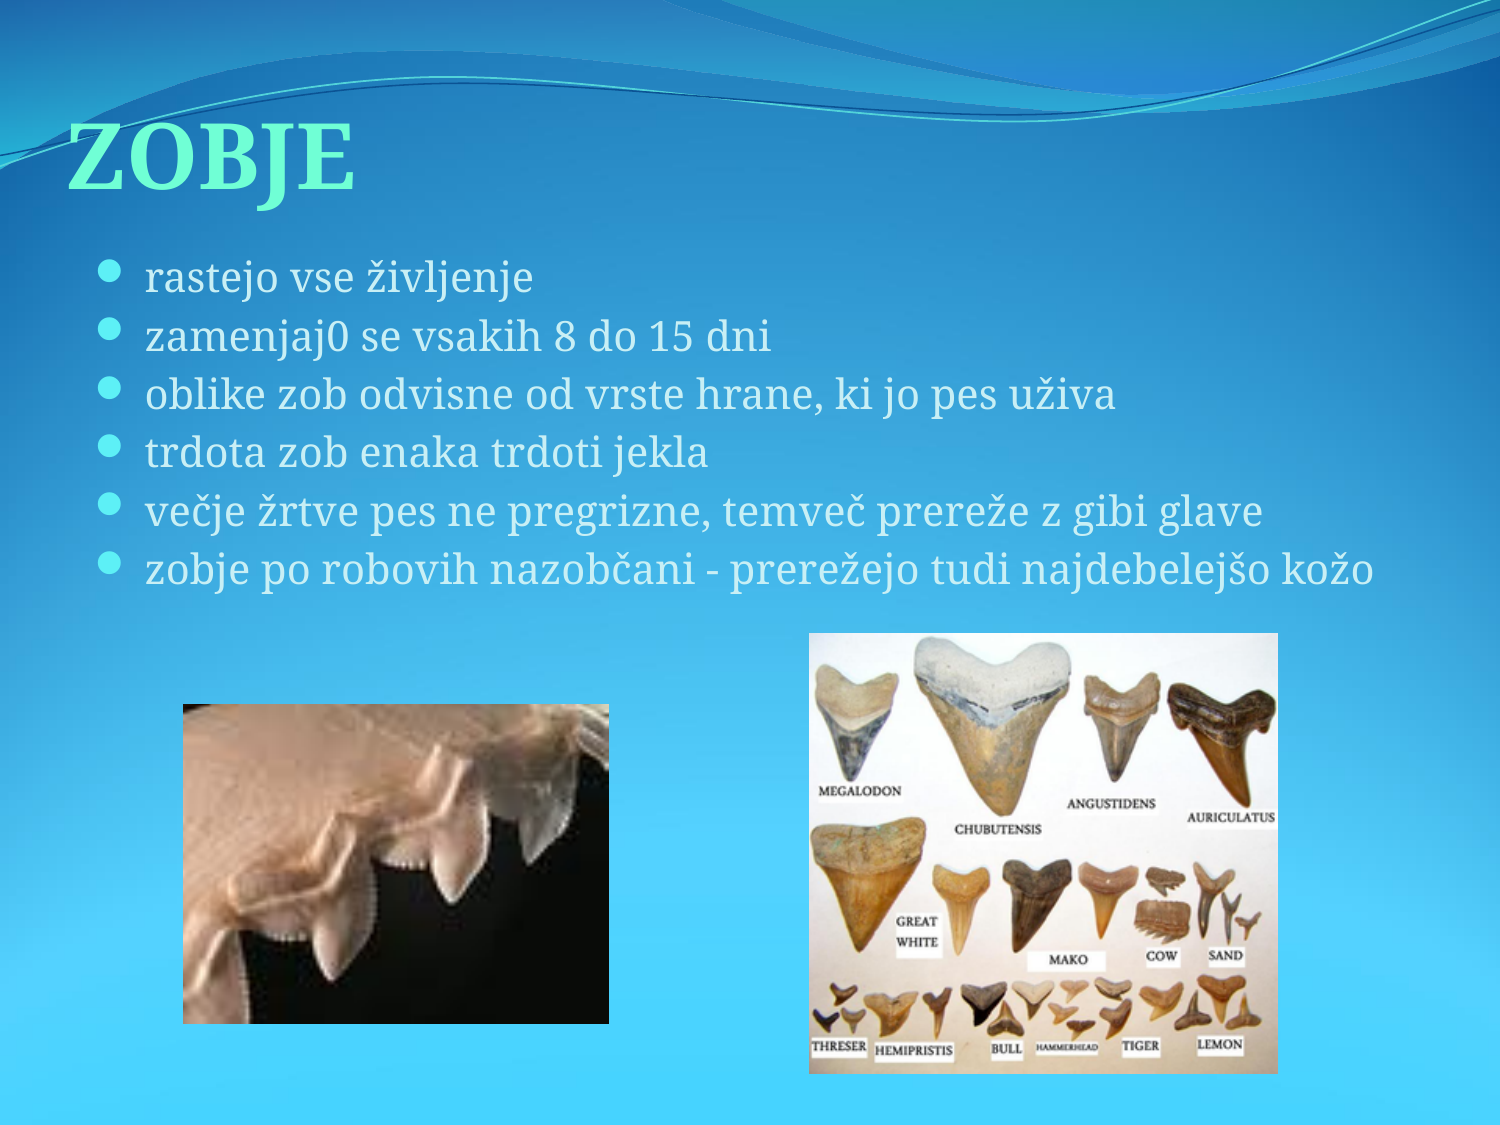

# ZOBJE
 rastejo vse življenje
 zamenjaj0 se vsakih 8 do 15 dni
 oblike zob odvisne od vrste hrane, ki jo pes uživa
 trdota zob enaka trdoti jekla
 večje žrtve pes ne pregrizne, temveč prereže z gibi glave
 zobje po robovih nazobčani - prerežejo tudi najdebelejšo kožo